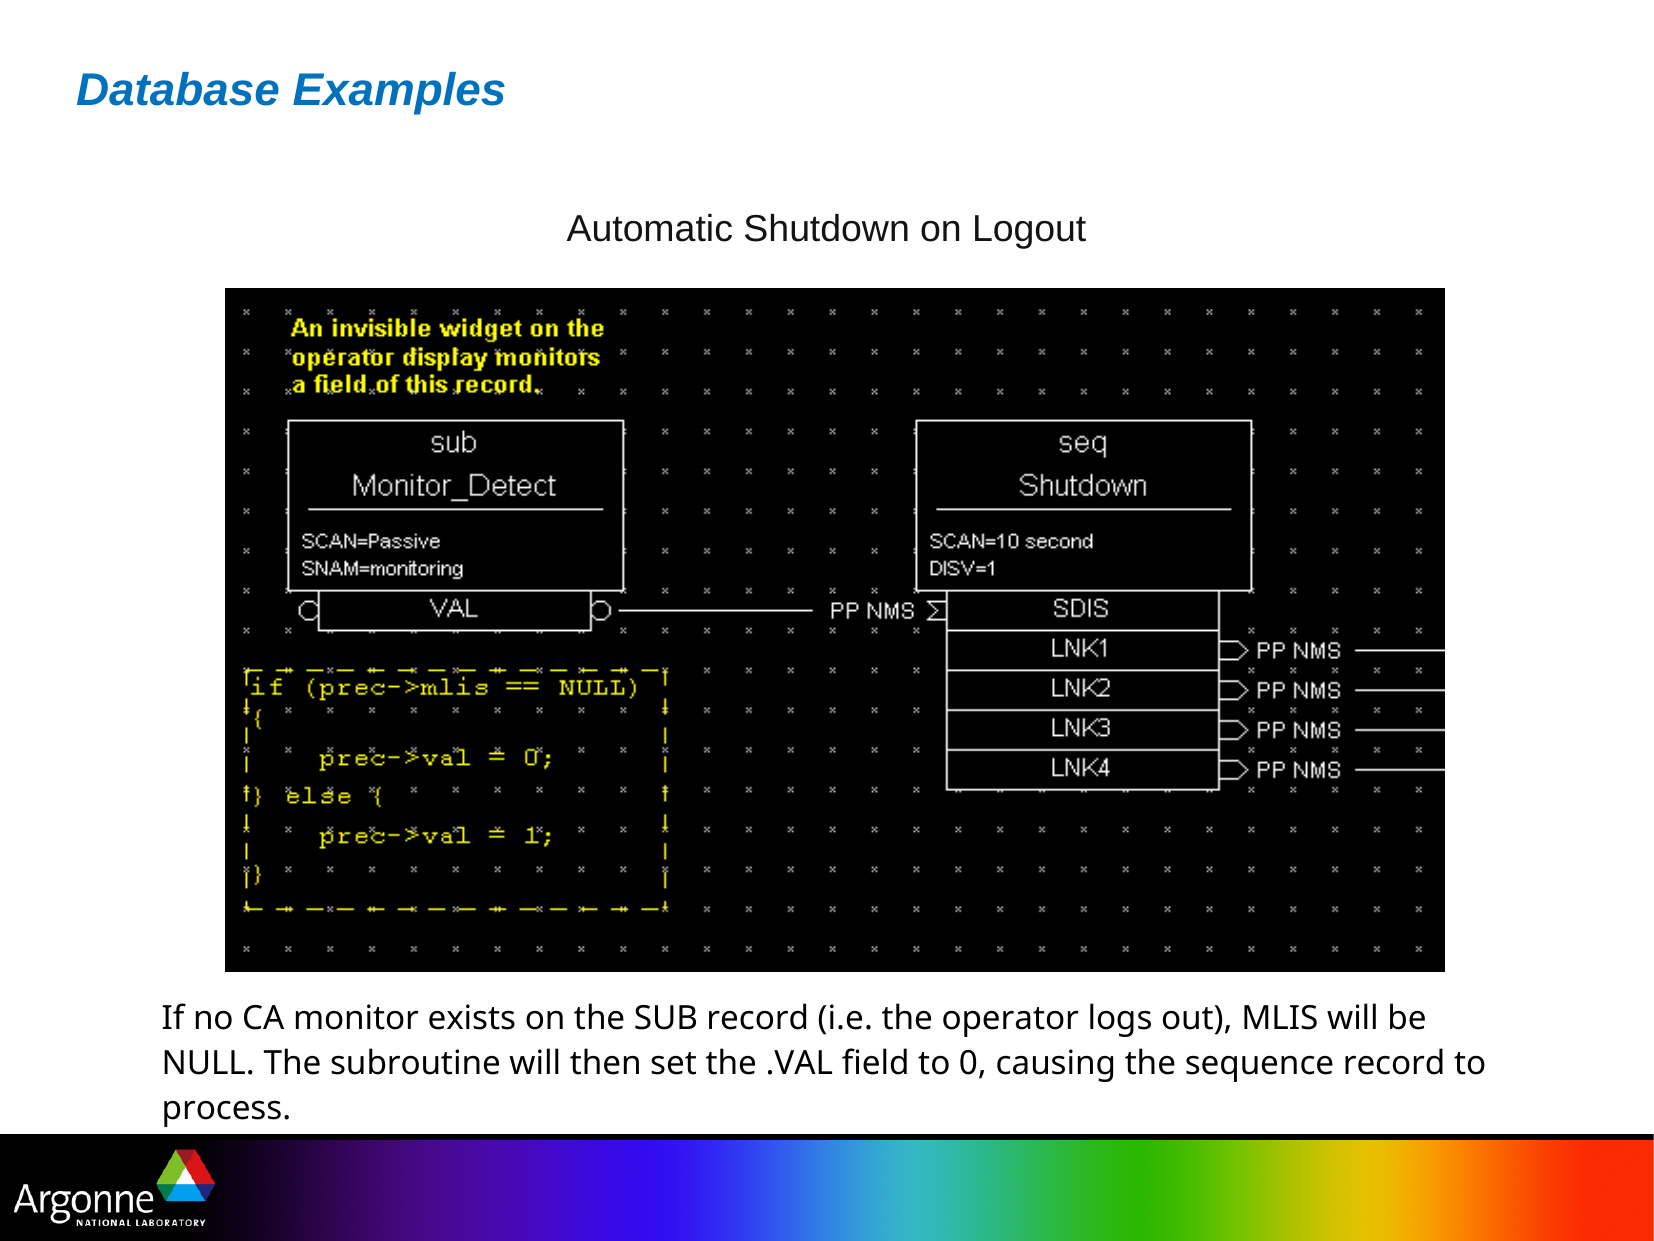

# Database Examples
Automatic Shutdown on Logout
If no CA monitor exists on the SUB record (i.e. the operator logs out), MLIS will be NULL. The subroutine will then set the .VAL field to 0, causing the sequence record to process.